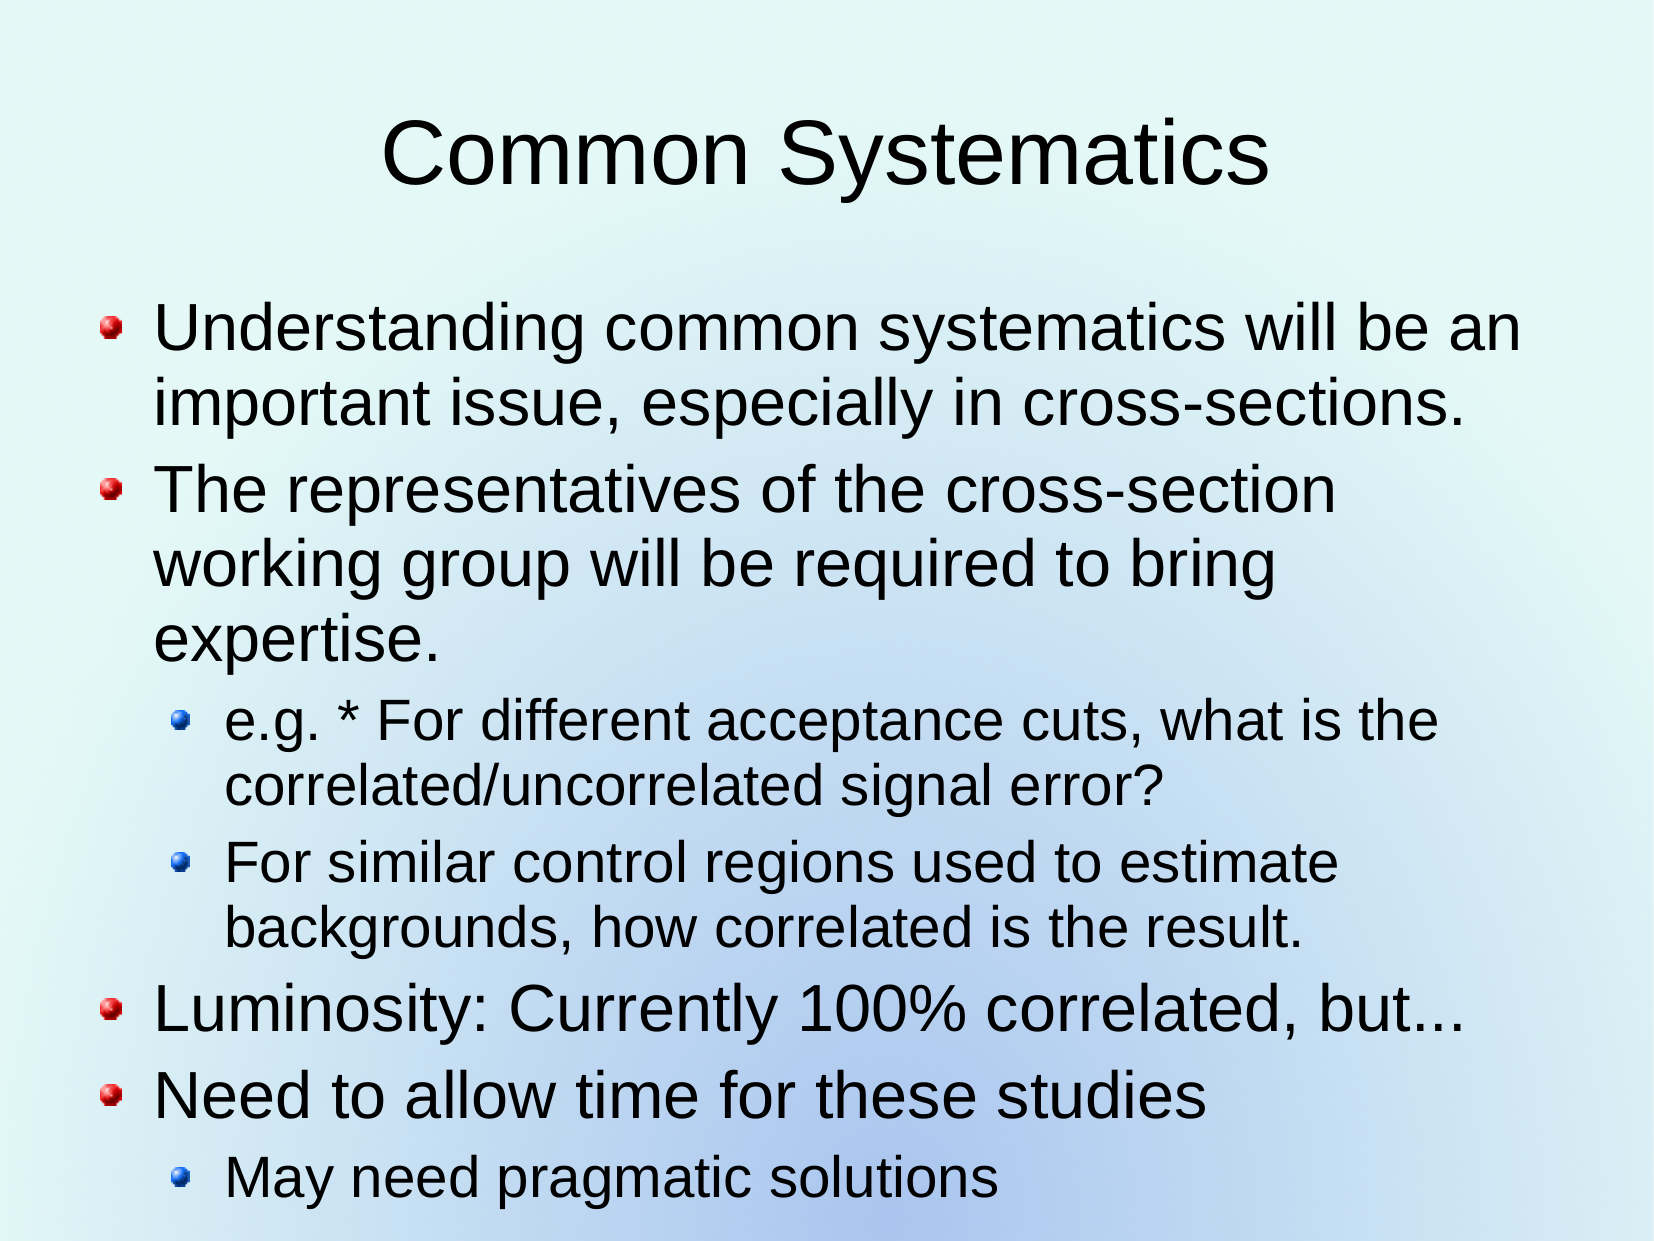

# Common Systematics
Understanding common systematics will be an important issue, especially in cross-sections.
The representatives of the cross-section working group will be required to bring expertise.
e.g. * For different acceptance cuts, what is the correlated/uncorrelated signal error?
For similar control regions used to estimate backgrounds, how correlated is the result.
Luminosity: Currently 100% correlated, but...
Need to allow time for these studies
May need pragmatic solutions